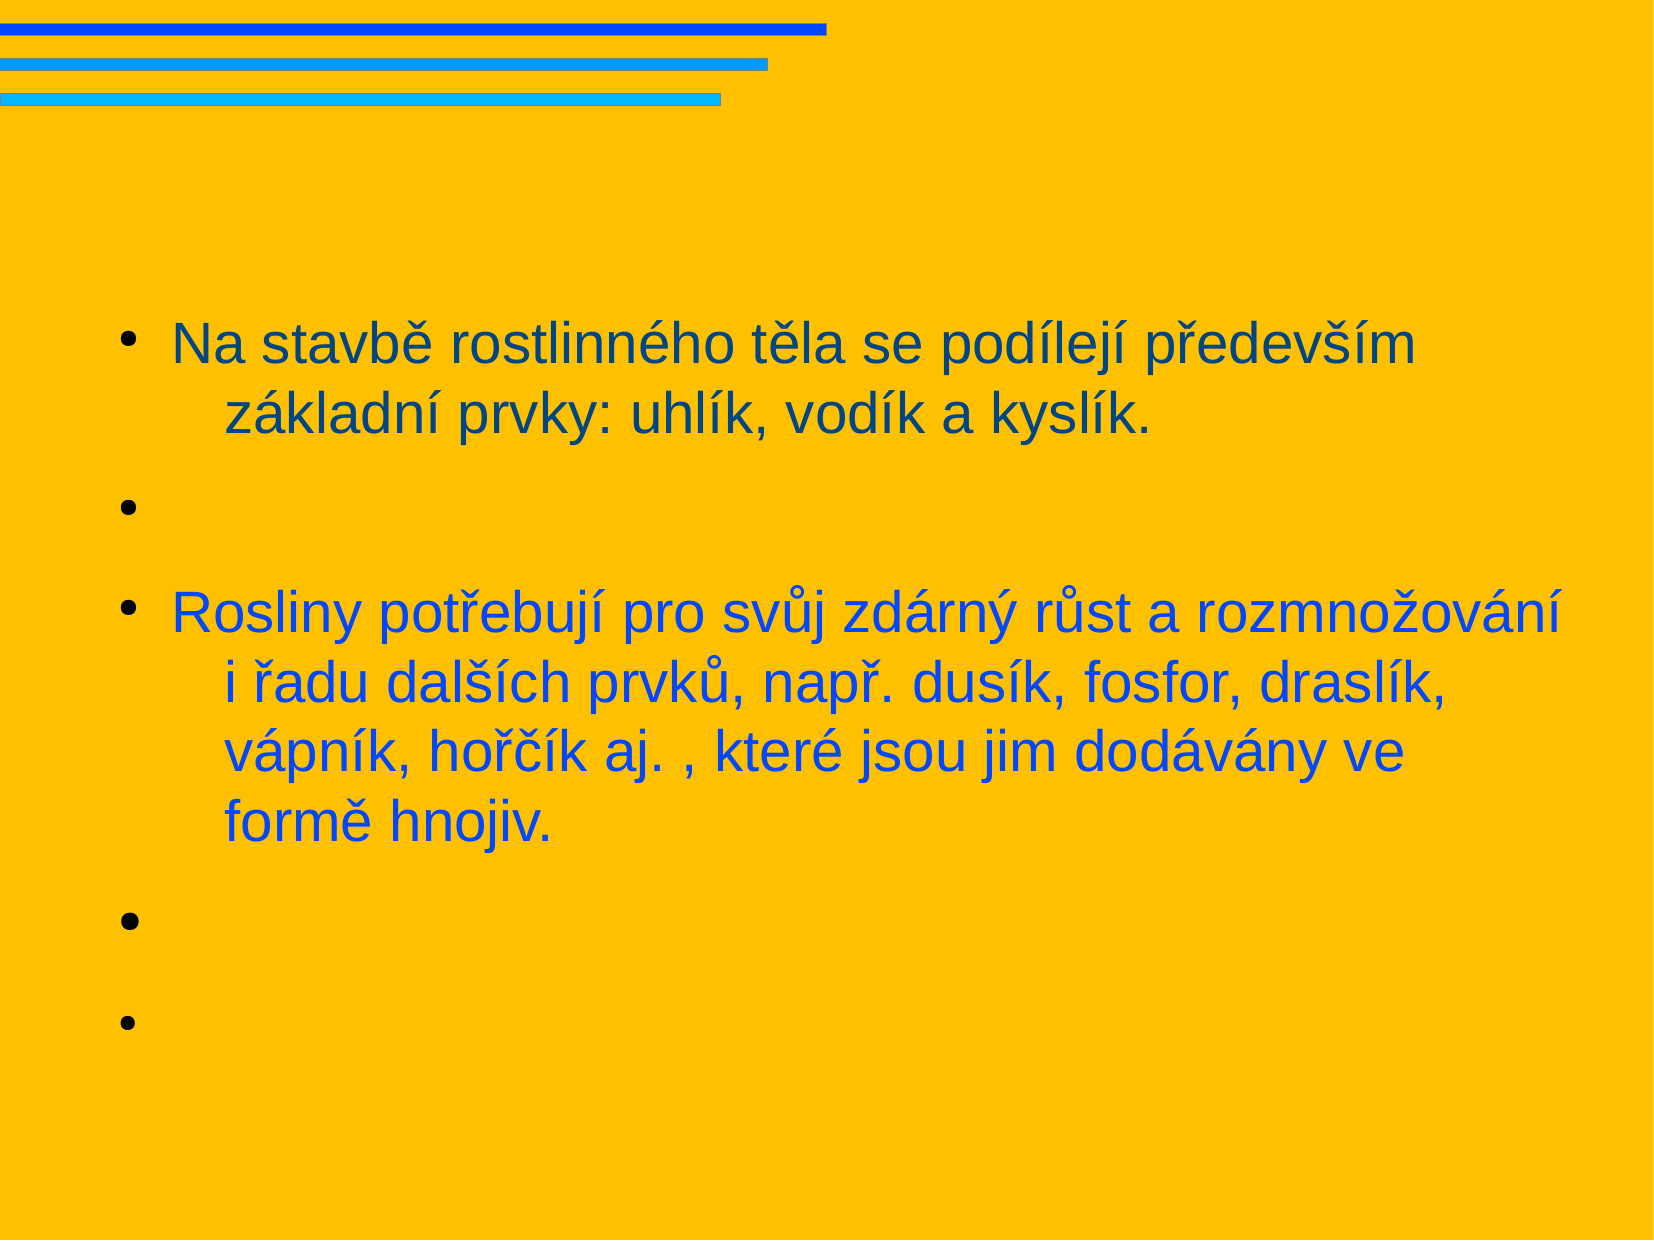

# Na stavbě rostlinného těla se podílejí především základní prvky: uhlík, vodík a kyslík.
Rosliny potřebují pro svůj zdárný růst a rozmnožování i řadu dalších prvků, např. dusík, fosfor, draslík, vápník, hořčík aj. , které jsou jim dodávány ve formě hnojiv.